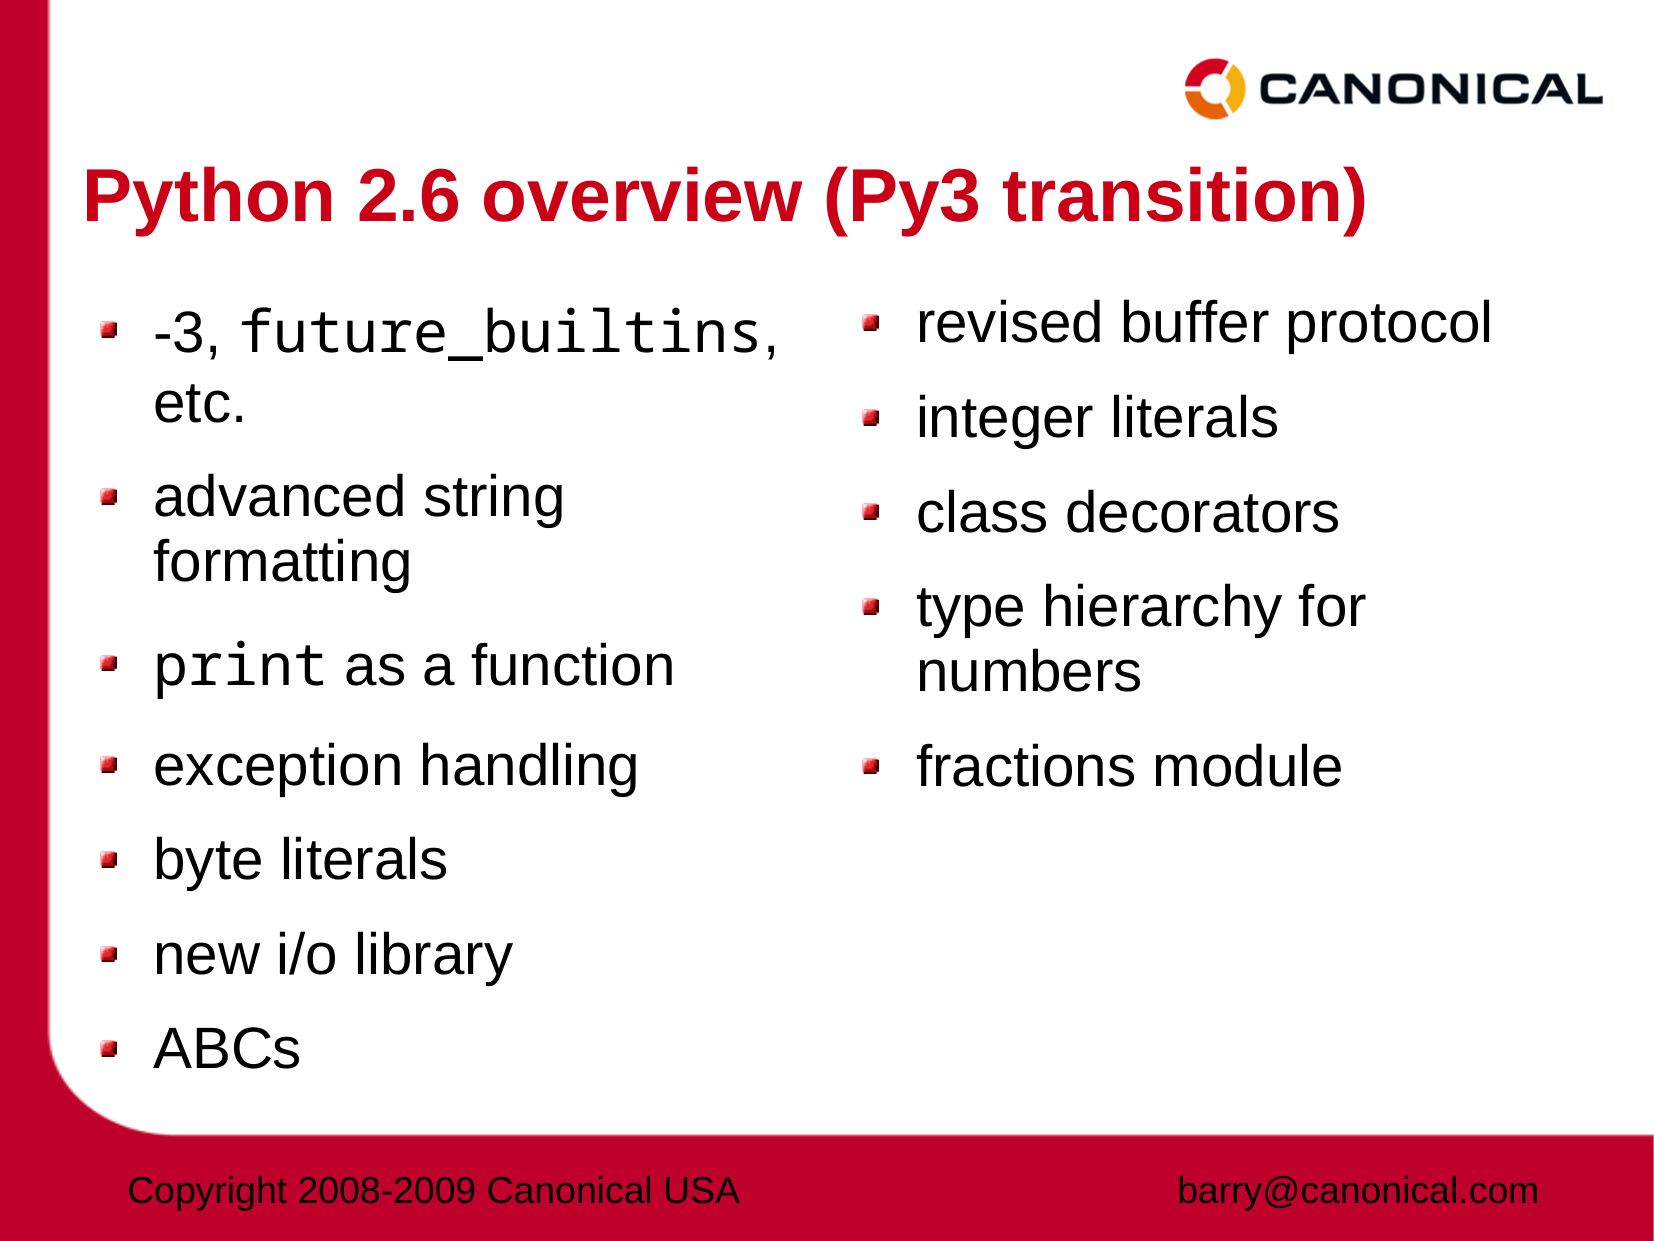

# Python 2.6 overview (Py3 transition)
-3, future_builtins, etc.
advanced string formatting
print as a function
exception handling
byte literals
new i/o library
ABCs
revised buffer protocol
integer literals
class decorators
type hierarchy for numbers
fractions module